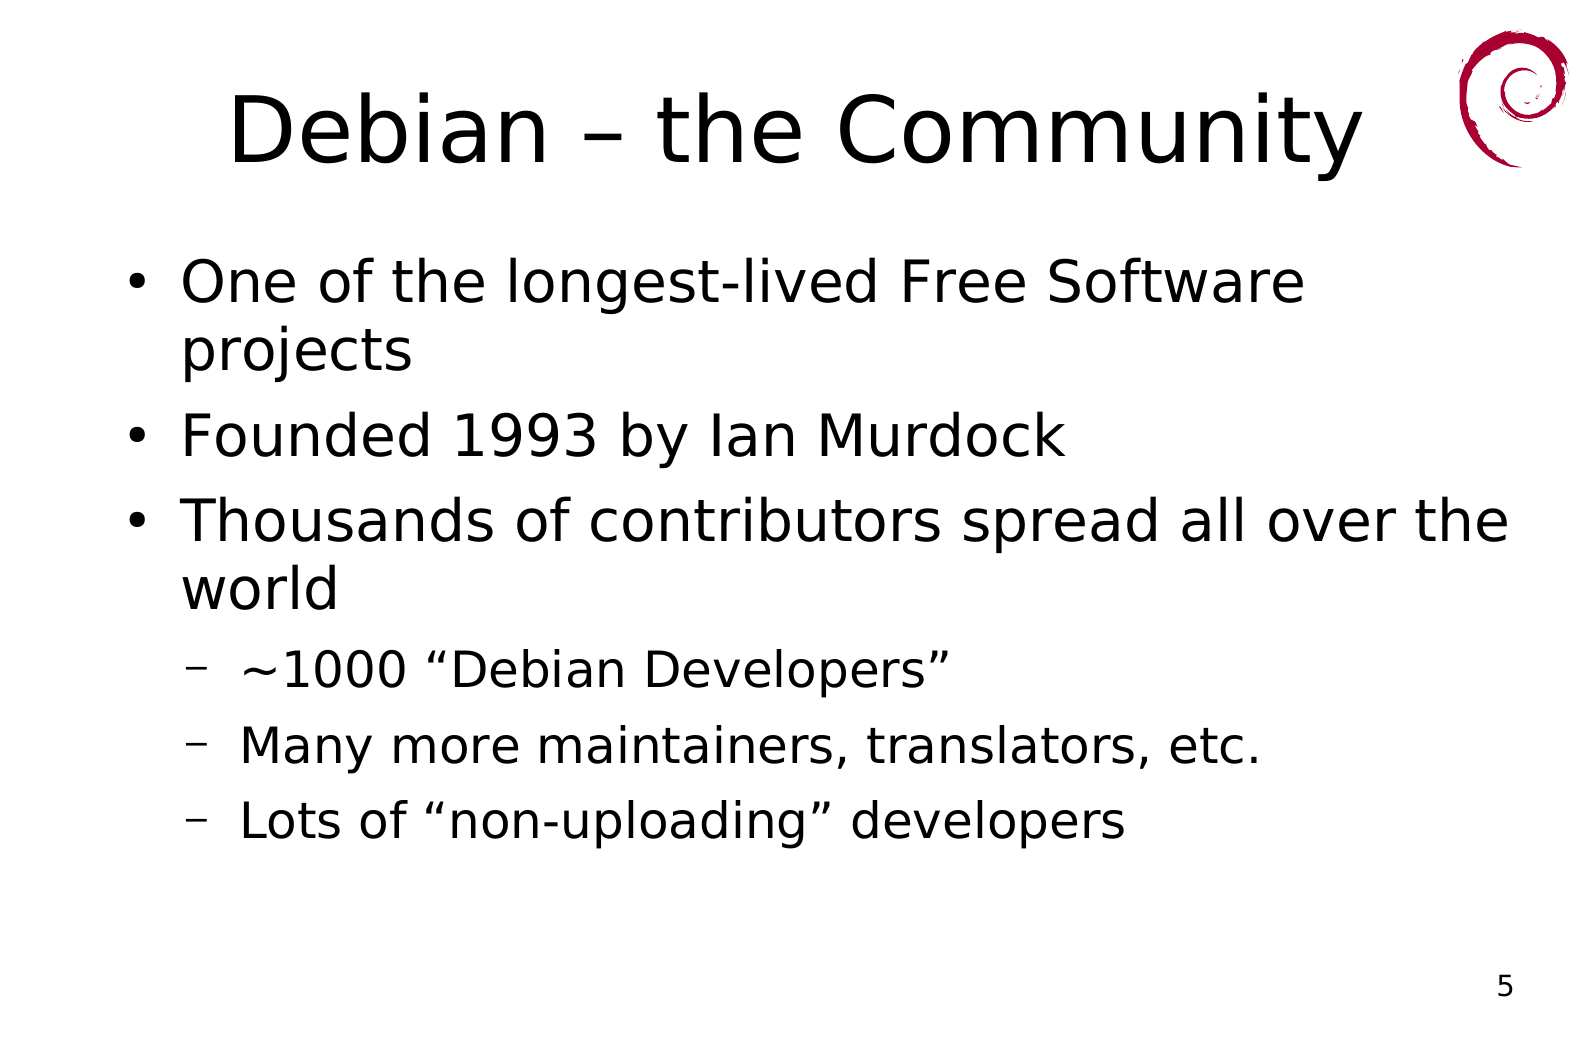

# Debian – the Community
One of the longest-lived Free Software
projects
Founded 1993 by Ian Murdock
Thousands of contributors spread all over the world
~1000 “Debian Developers”
Many more maintainers, translators, etc.
Lots of “non-uploading” developers
5